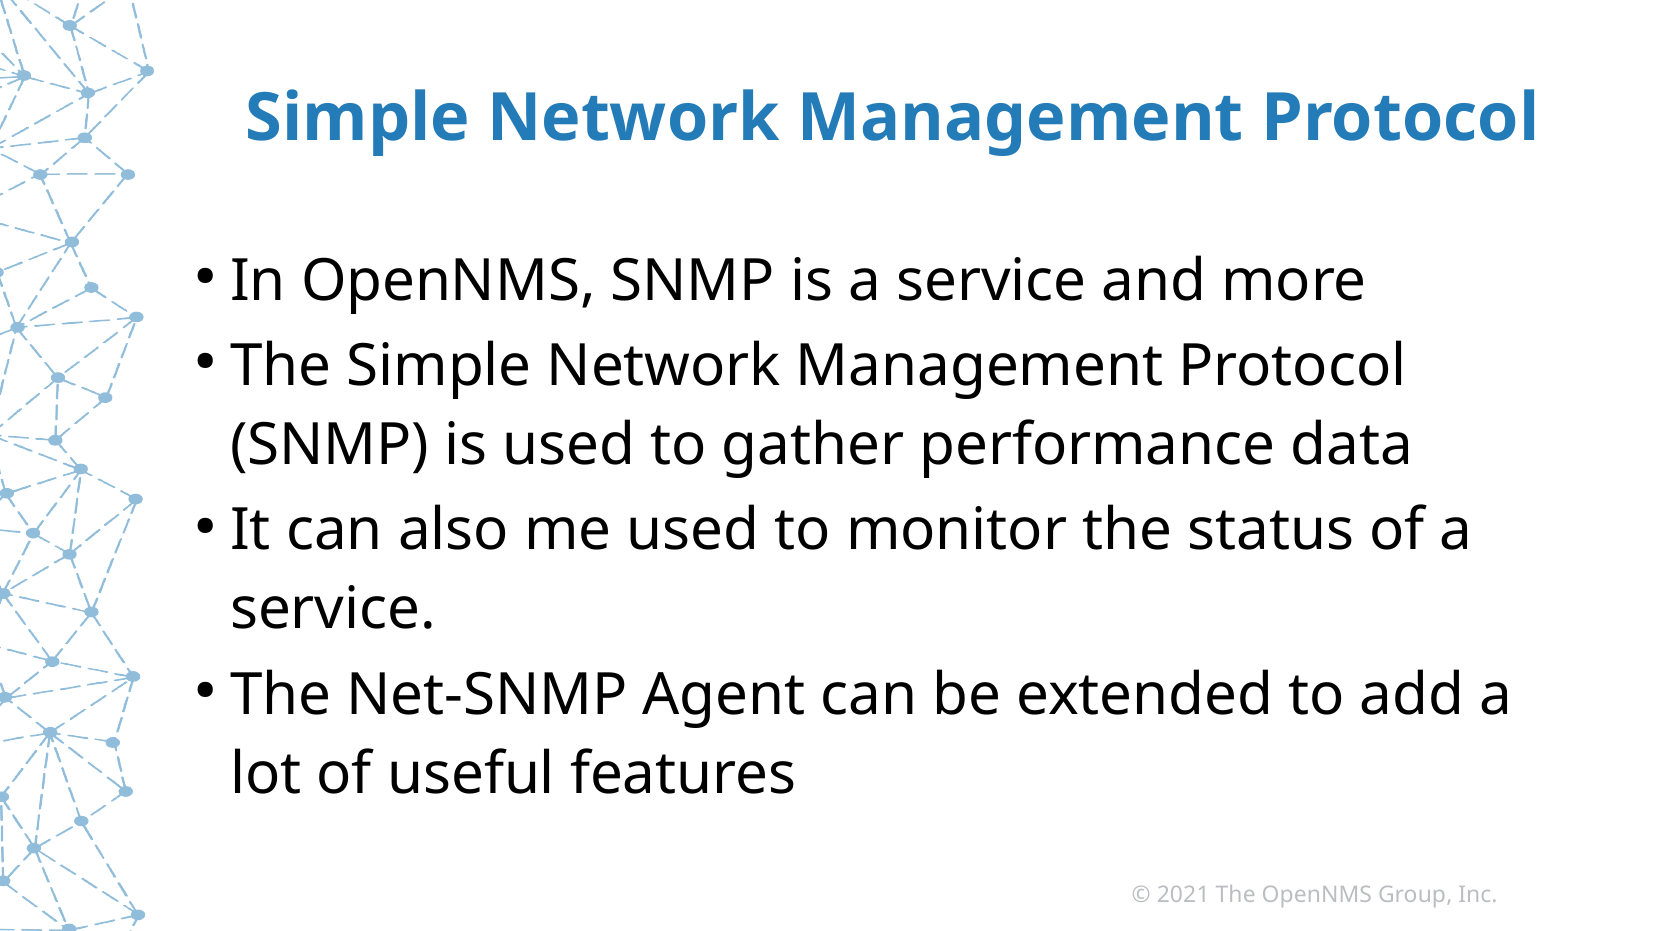

# Simple Network Management Protocol
In OpenNMS, SNMP is a service and more
The Simple Network Management Protocol (SNMP) is used to gather performance data
It can also me used to monitor the status of a service.
The Net-SNMP Agent can be extended to add a lot of useful features